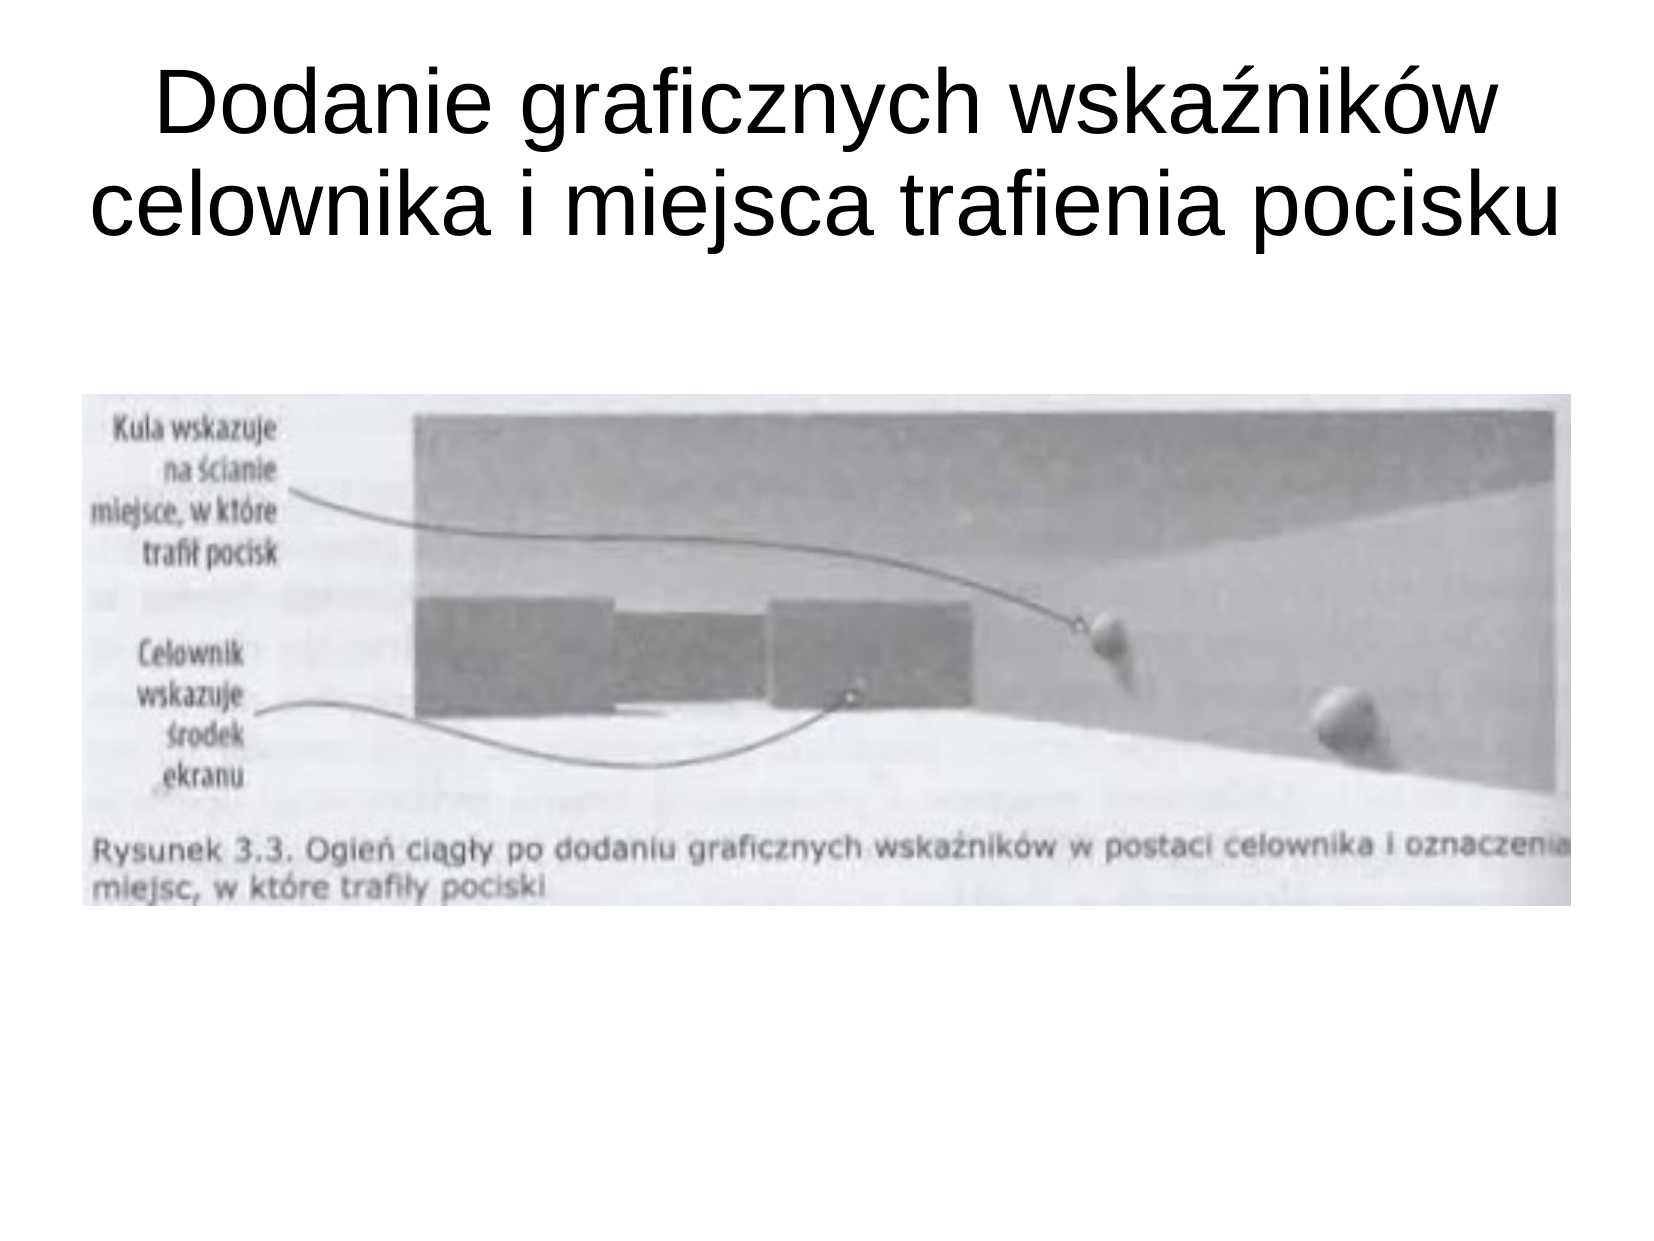

# Dodanie graficznych wskaźników celownika i miejsca trafienia pocisku